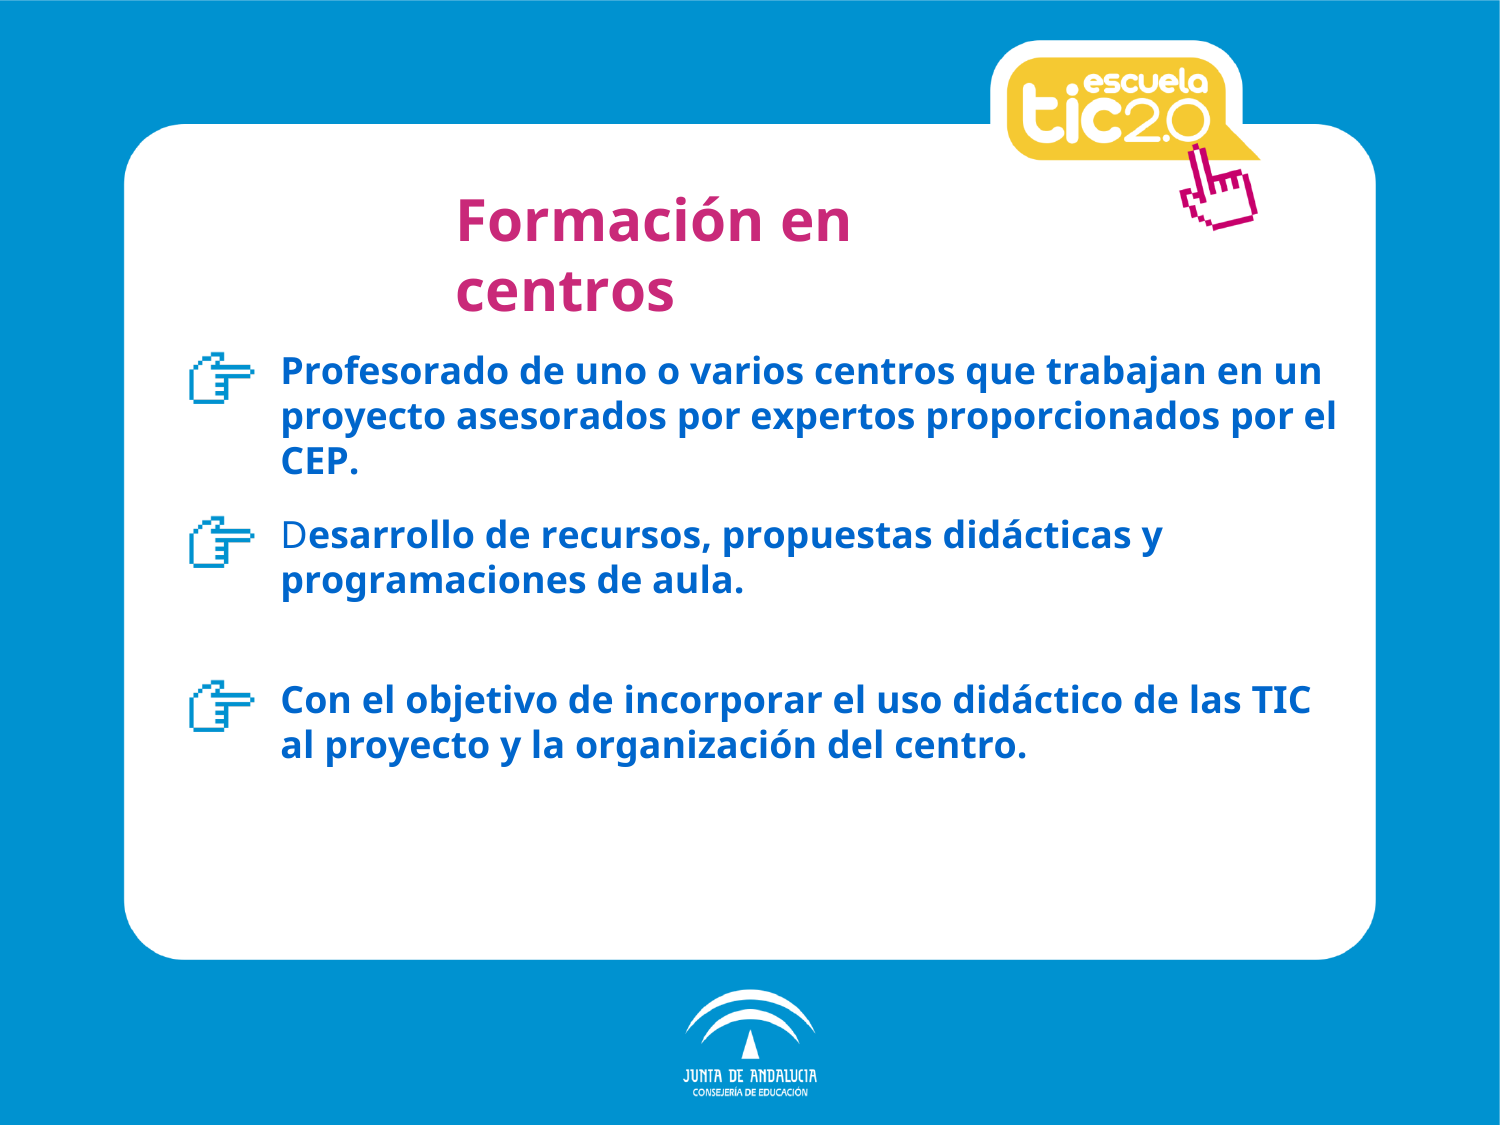

Formación en centros
Profesorado de uno o varios centros que trabajan en un proyecto asesorados por expertos proporcionados por el CEP.
Desarrollo de recursos, propuestas didácticas y programaciones de aula.
Con el objetivo de incorporar el uso didáctico de las TIC al proyecto y la organización del centro.